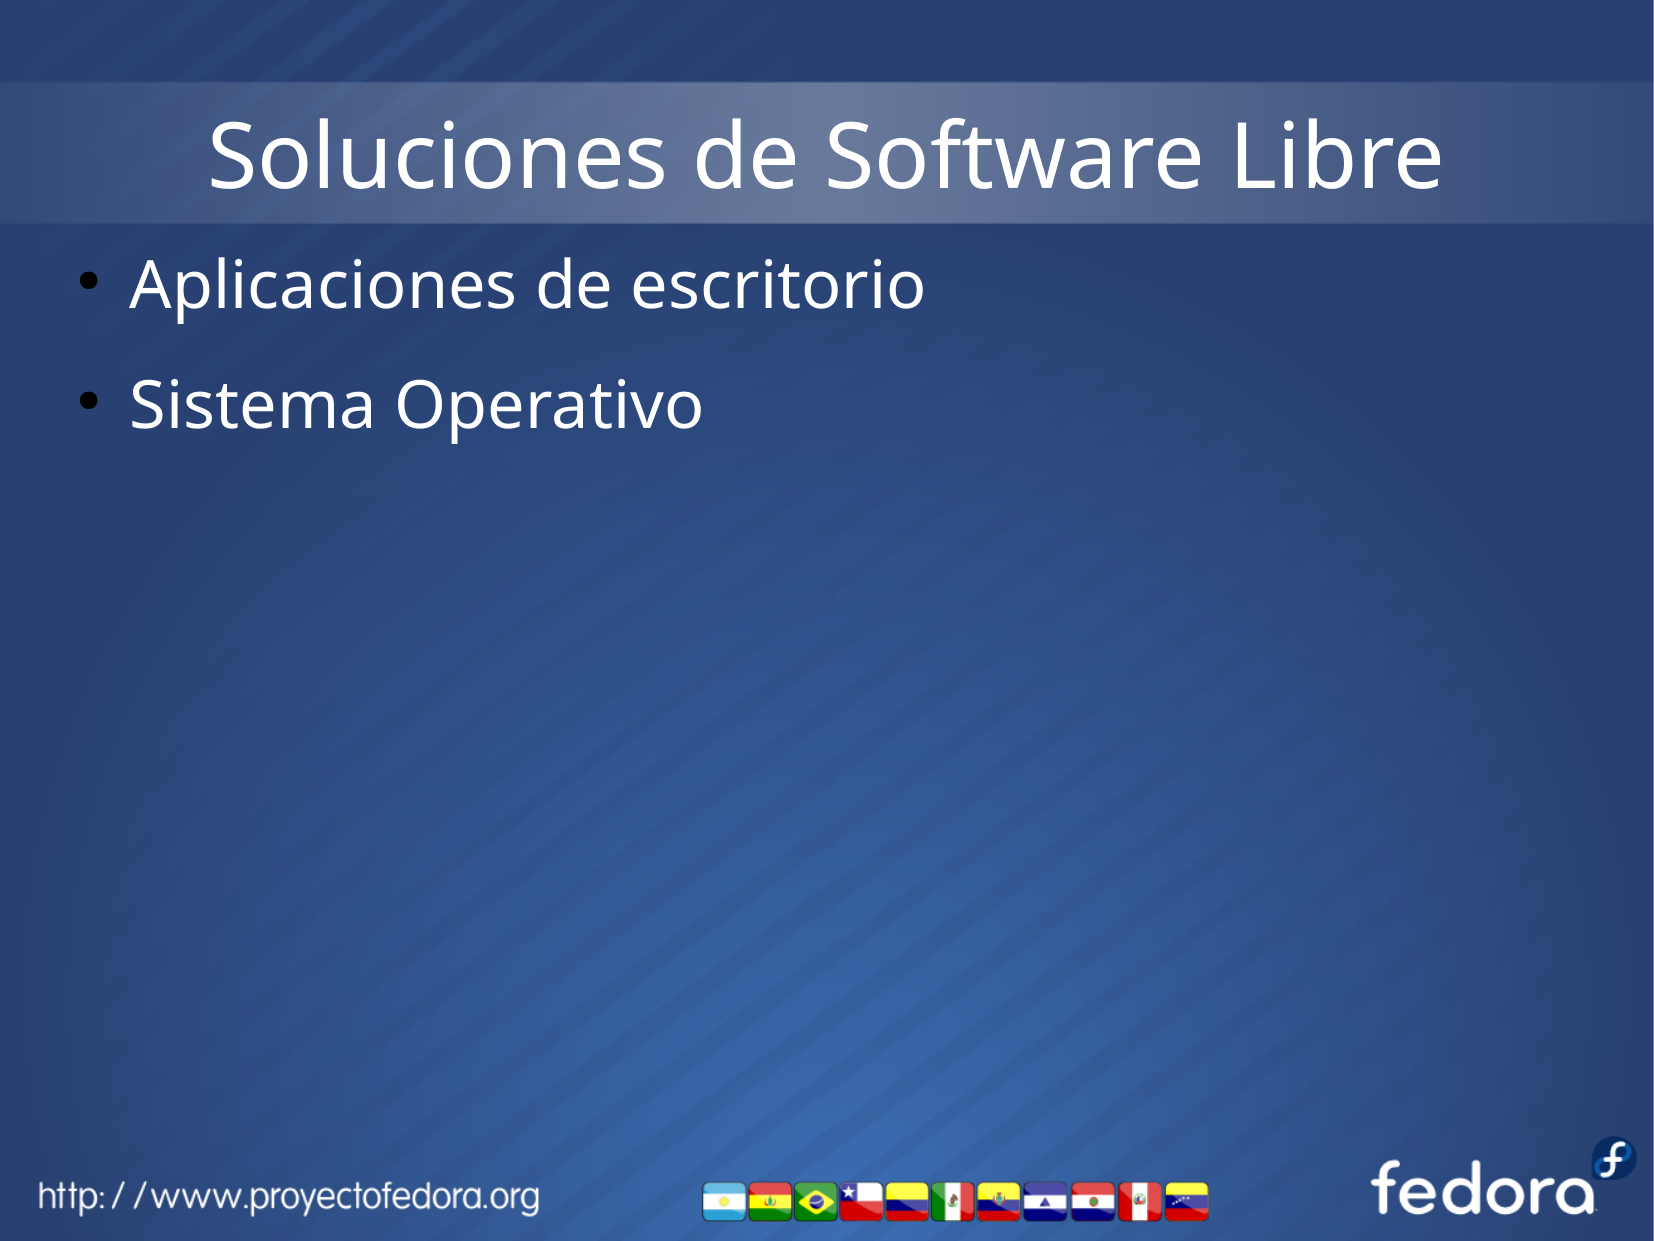

# Soluciones de Software Libre
Aplicaciones de escritorio
Sistema Operativo